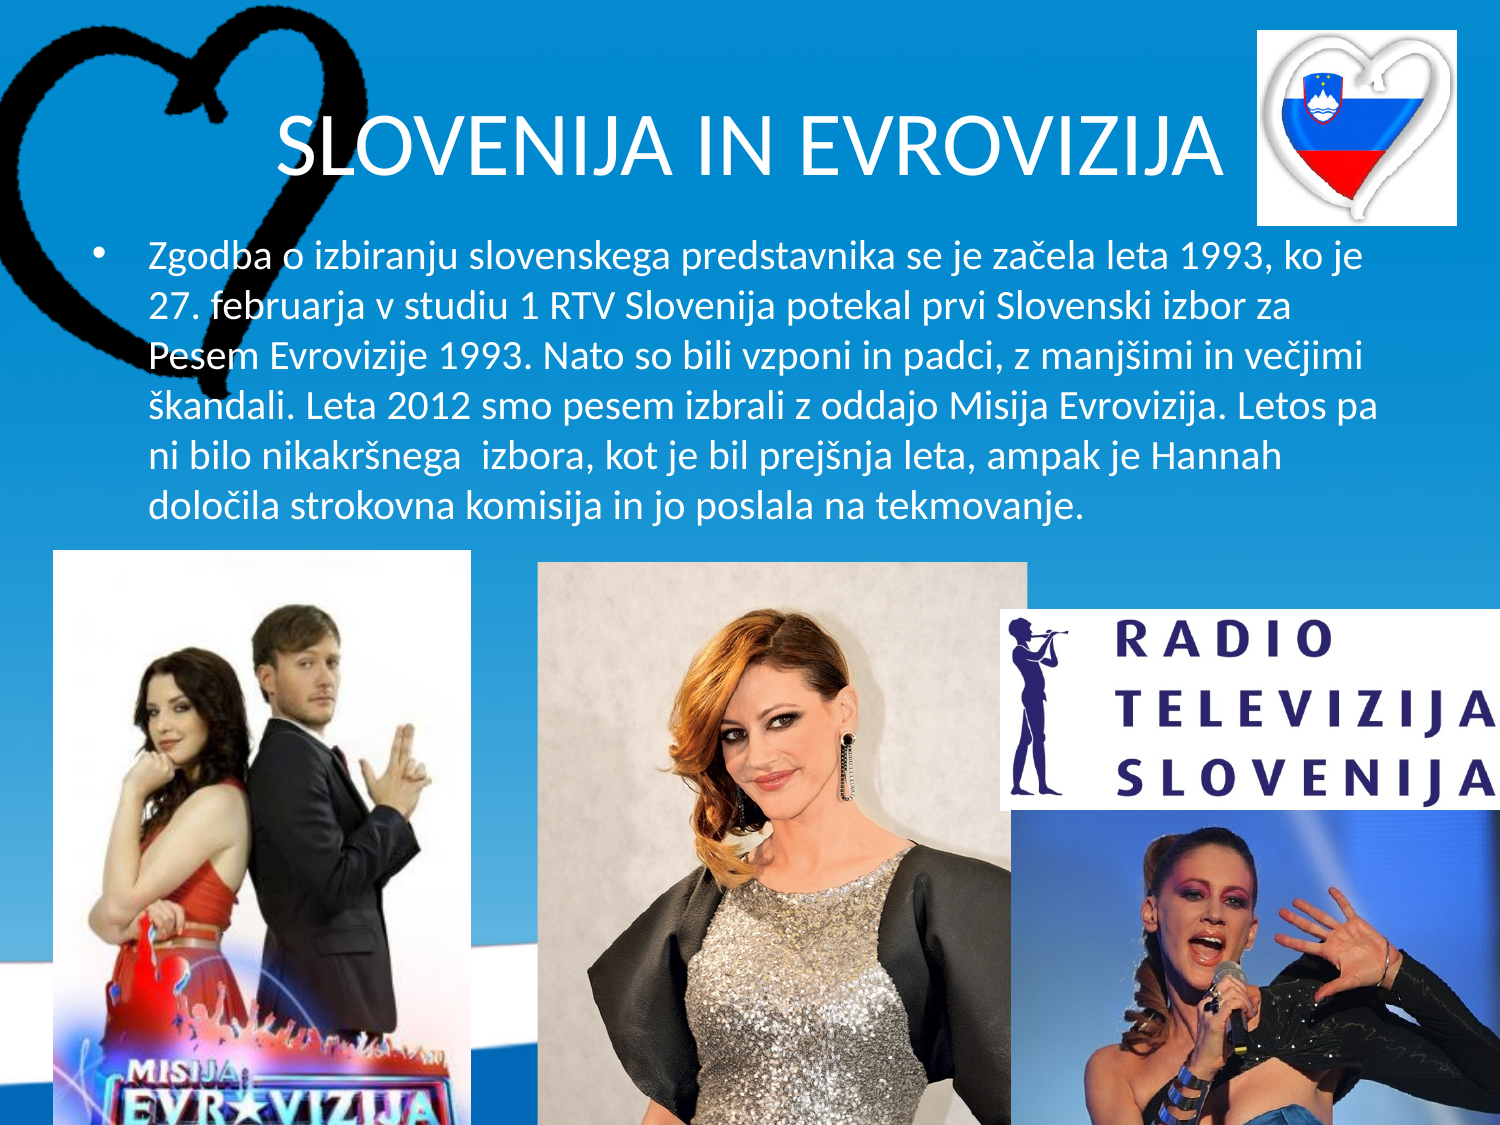

# SLOVENIJA IN EVROVIZIJA
Zgodba o izbiranju slovenskega predstavnika se je začela leta 1993, ko je 27. februarja v studiu 1 RTV Slovenija potekal prvi Slovenski izbor za Pesem Evrovizije 1993. Nato so bili vzponi in padci, z manjšimi in večjimi škandali. Leta 2012 smo pesem izbrali z oddajo Misija Evrovizija. Letos pa ni bilo nikakršnega izbora, kot je bil prejšnja leta, ampak je Hannah določila strokovna komisija in jo poslala na tekmovanje.